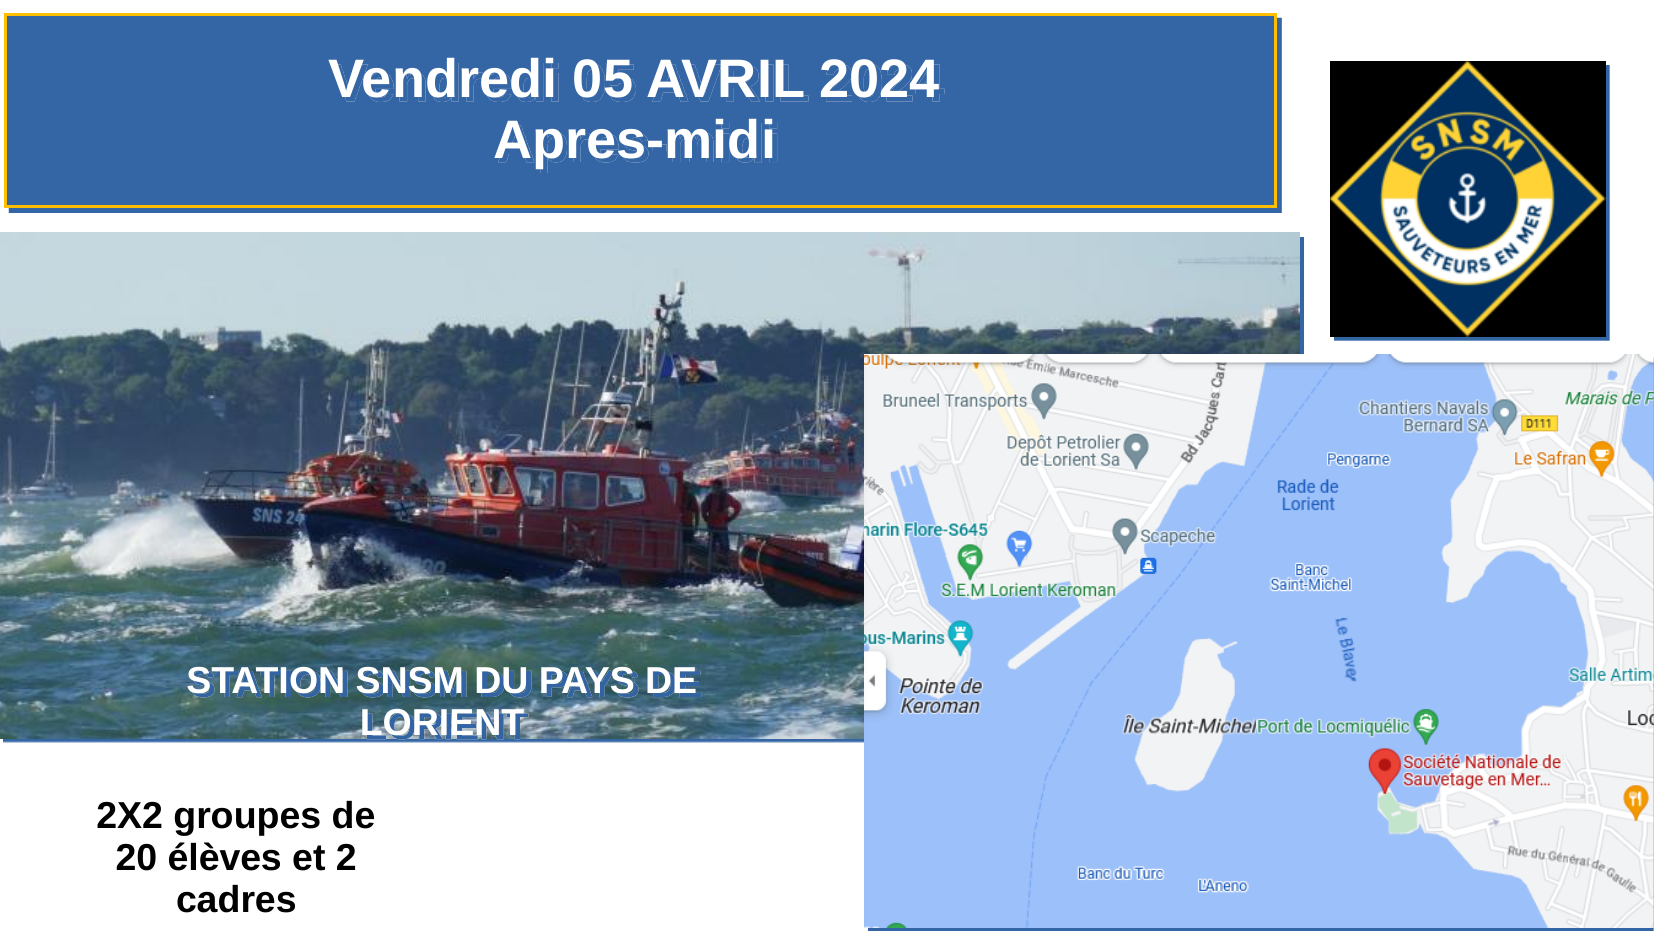

Vendredi 05 AVRIL 2024
Apres-midi
STATION SNSM DU PAYS DE LORIENT
2X2 groupes de 20 élèves et 2 cadres